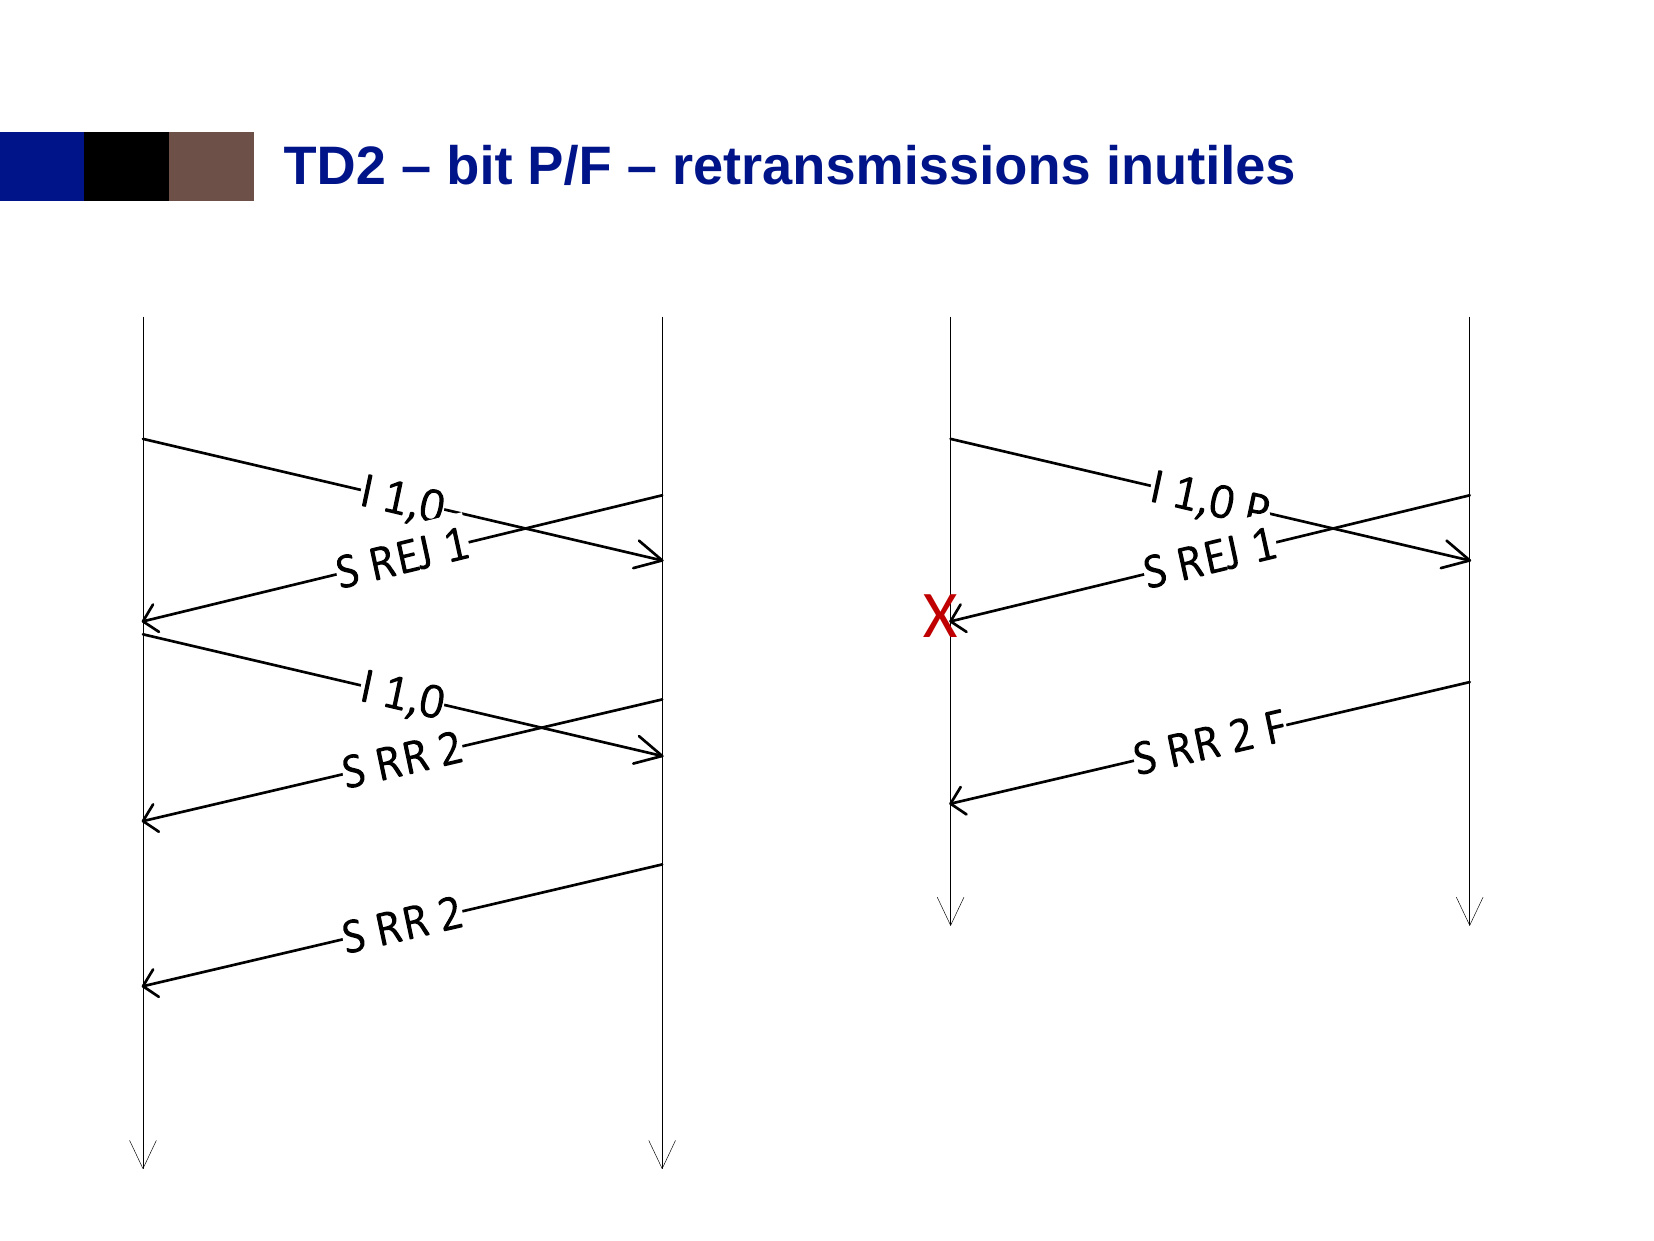

TD2 – bit P/F – retransmissions inutiles
X
1
23/03/2020